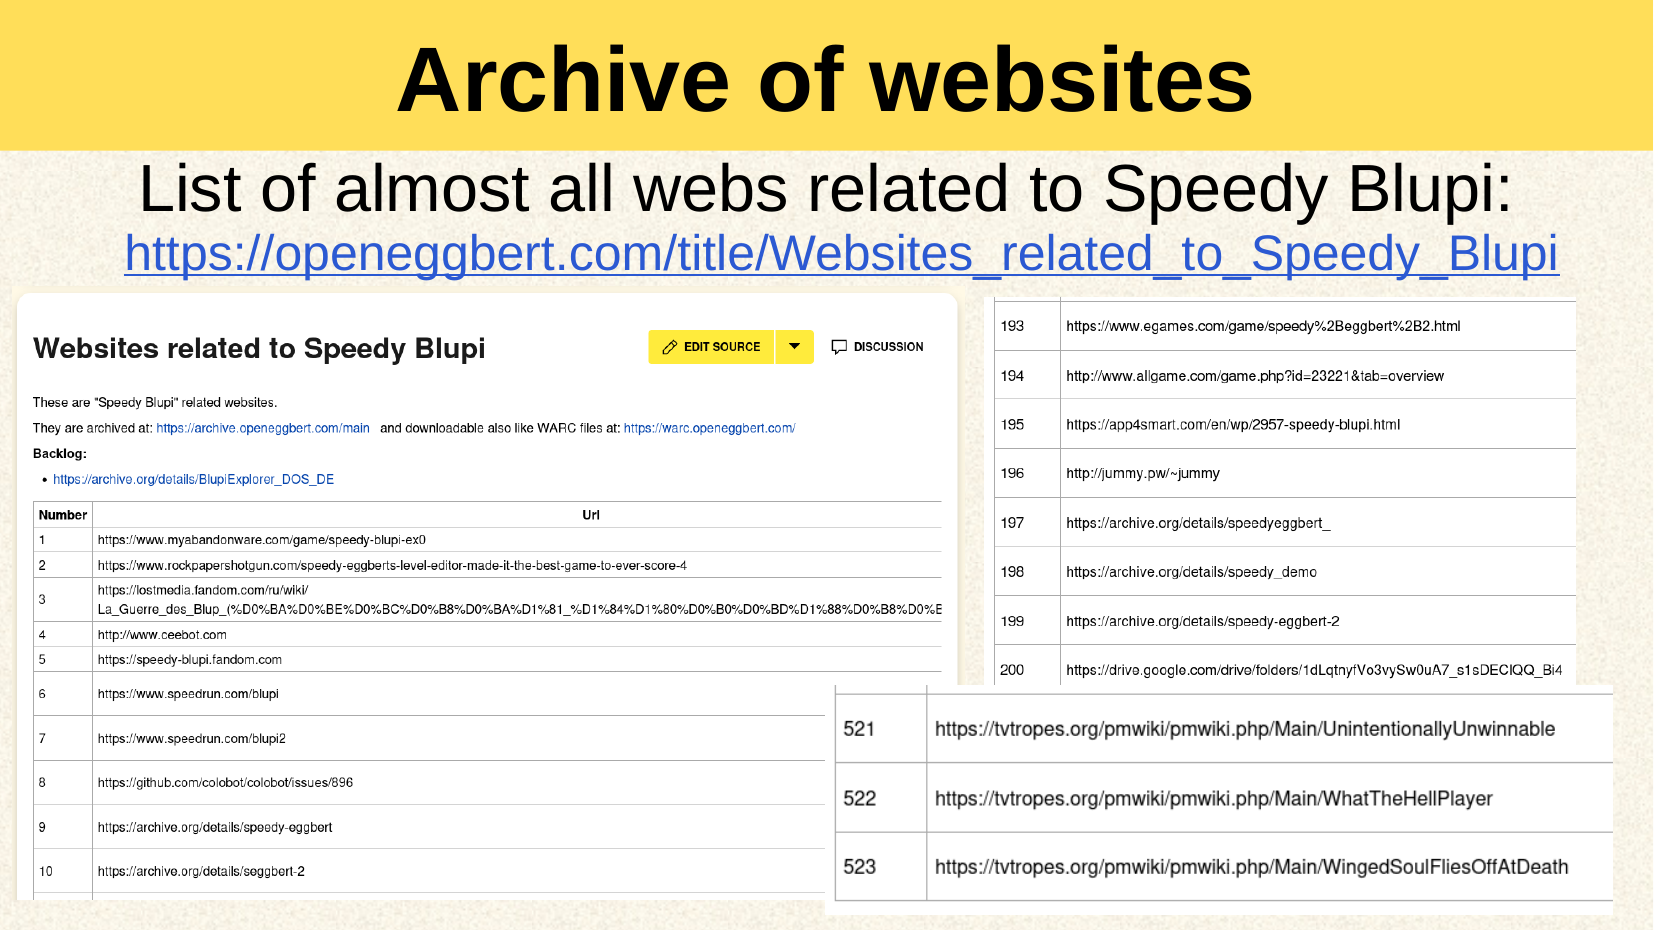

# Archive of websites
List of almost all webs related to Speedy Blupi:
https://openeggbert.com/title/Websites_related_to_Speedy_Blupi
8